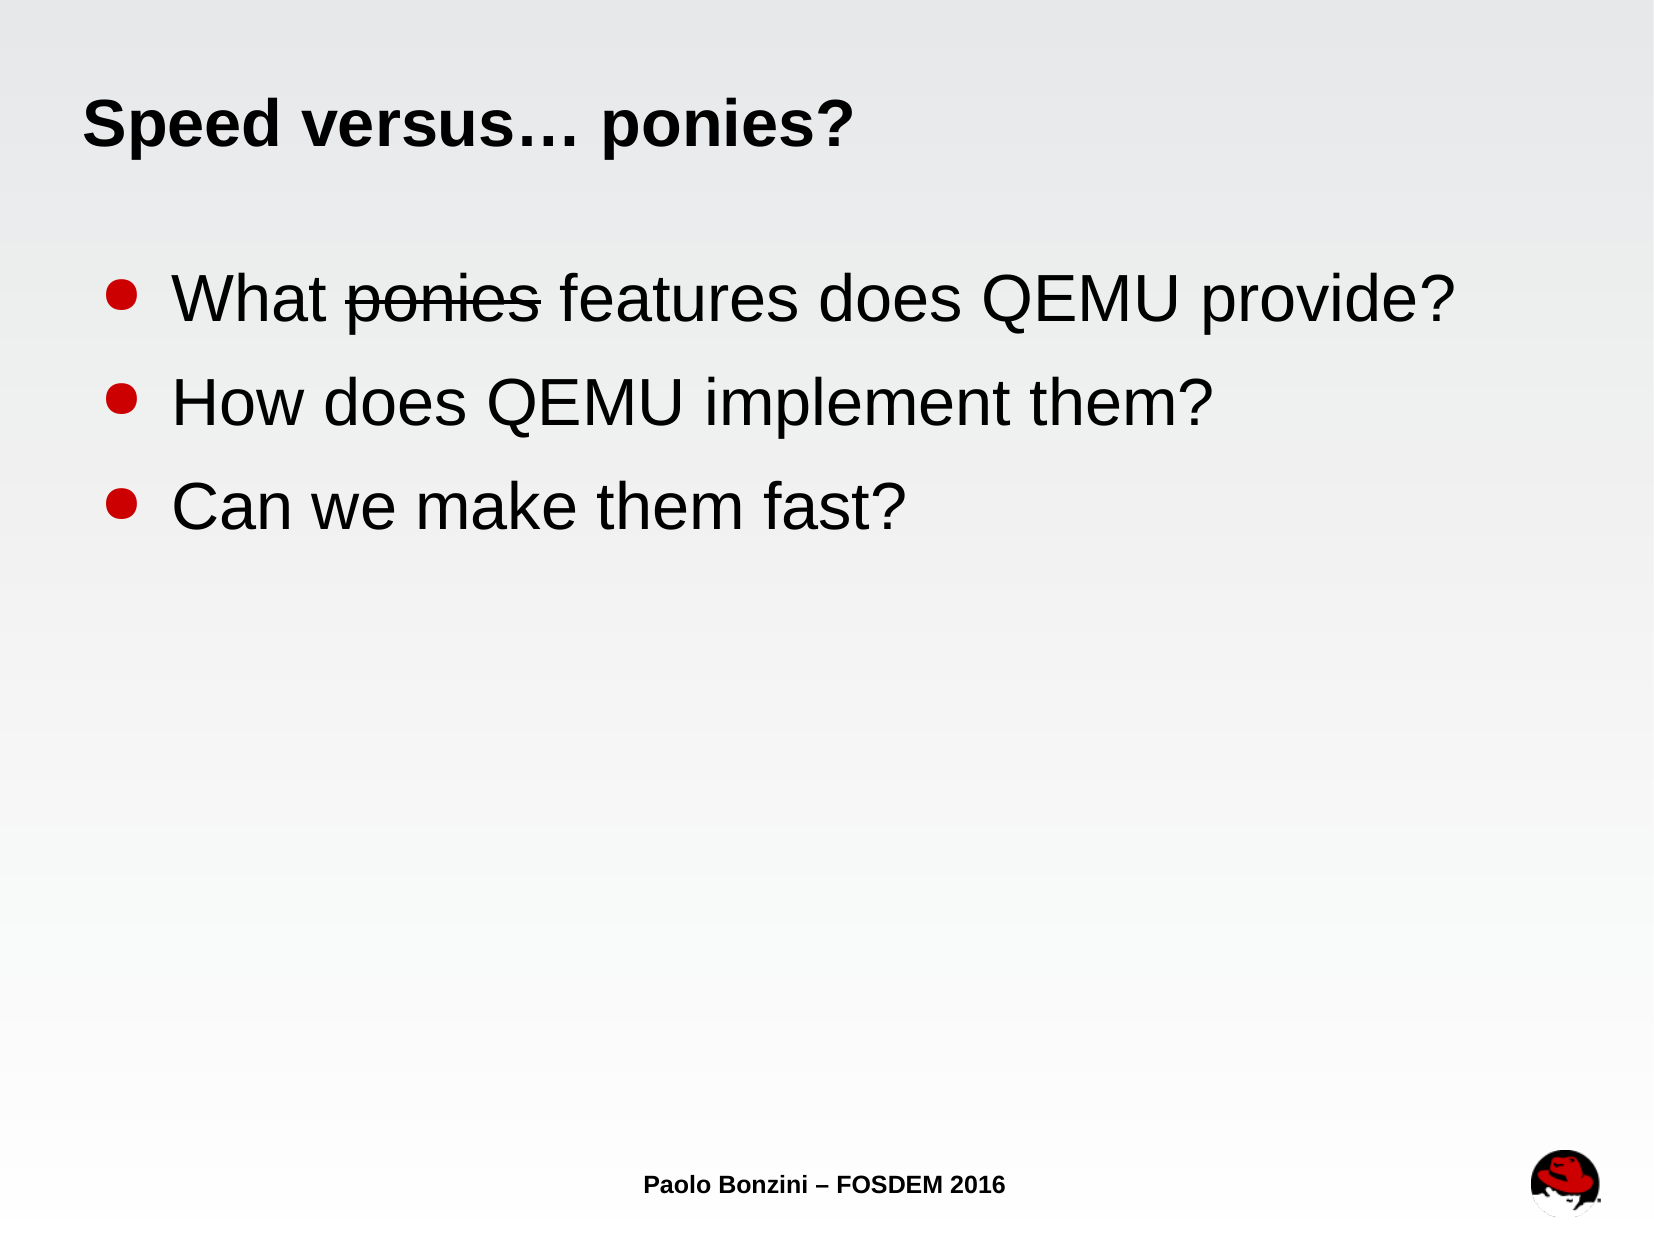

# Speed versus… ponies?
What ponies features does QEMU provide?
How does QEMU implement them?
Can we make them fast?